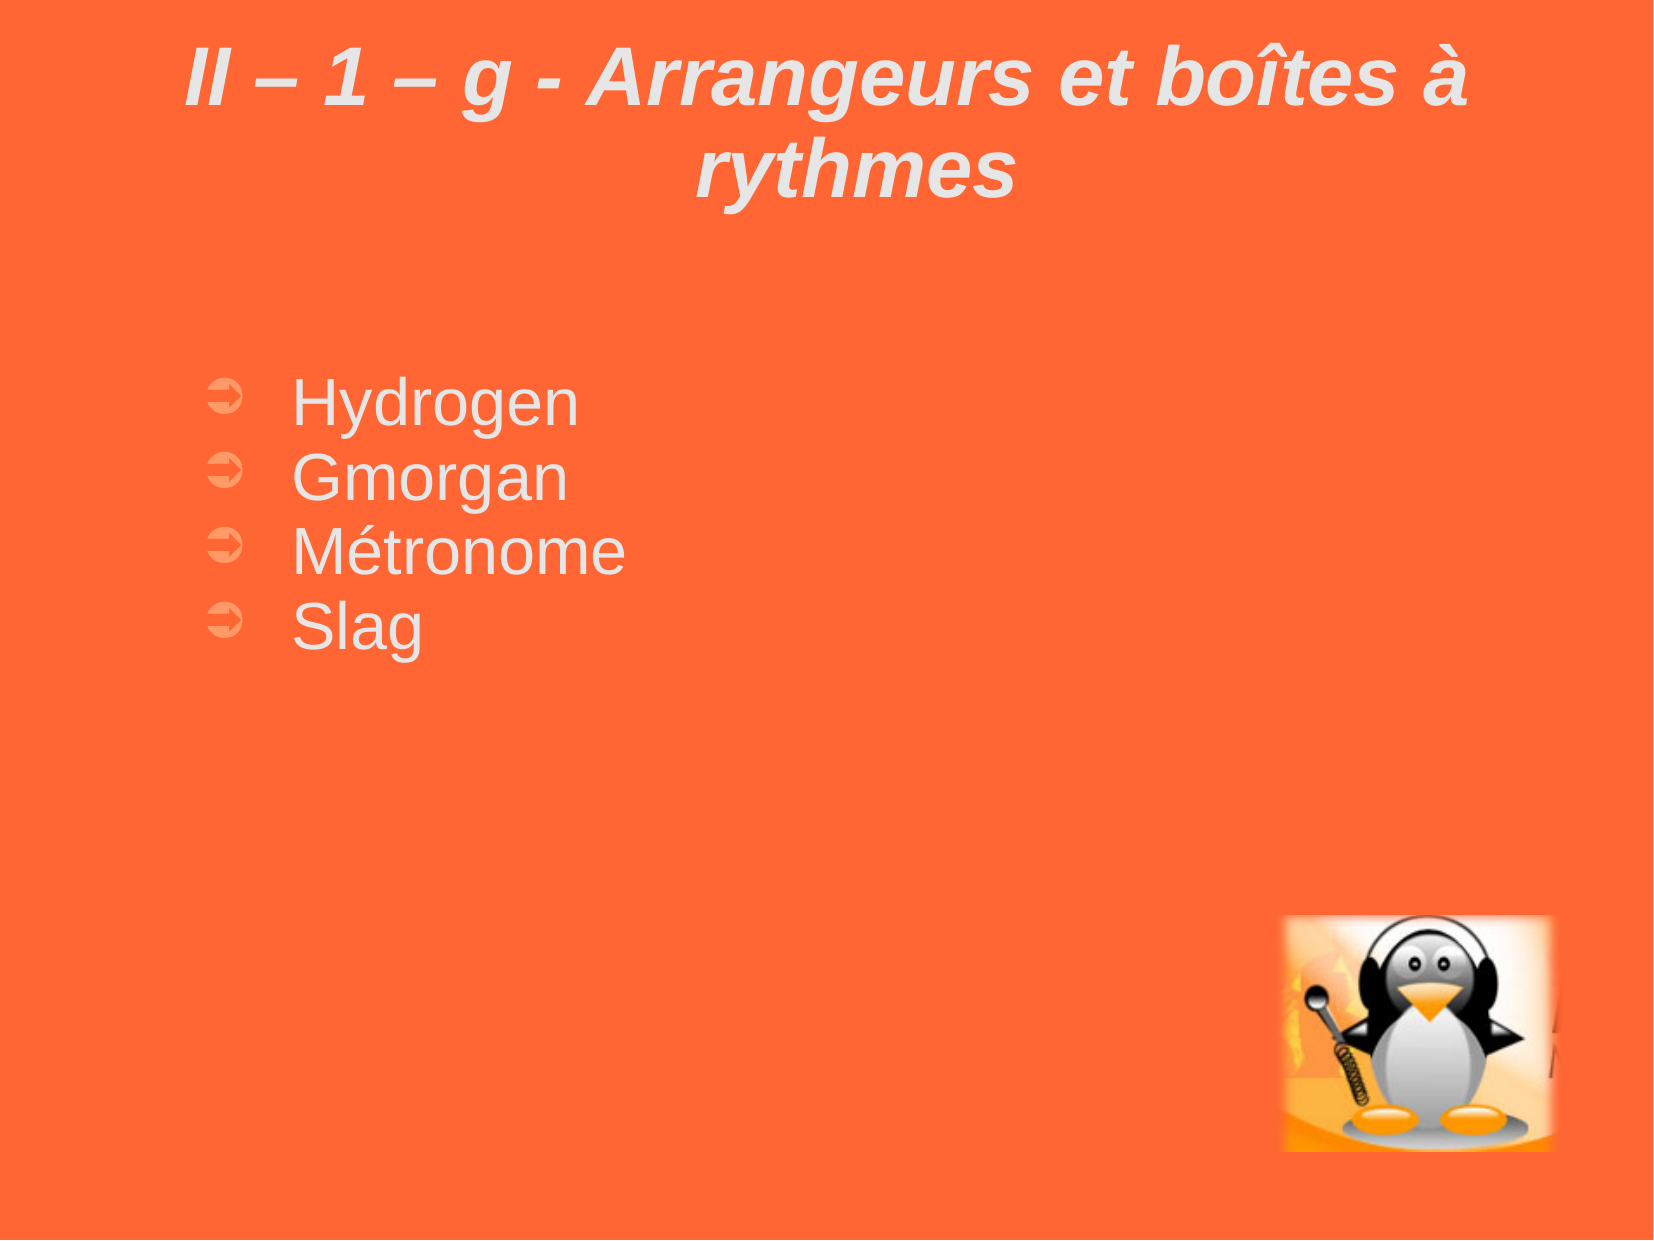

# II – 1 – g - Arrangeurs et boîtes à rythmes
 Hydrogen
 Gmorgan
 Métronome
 Slag